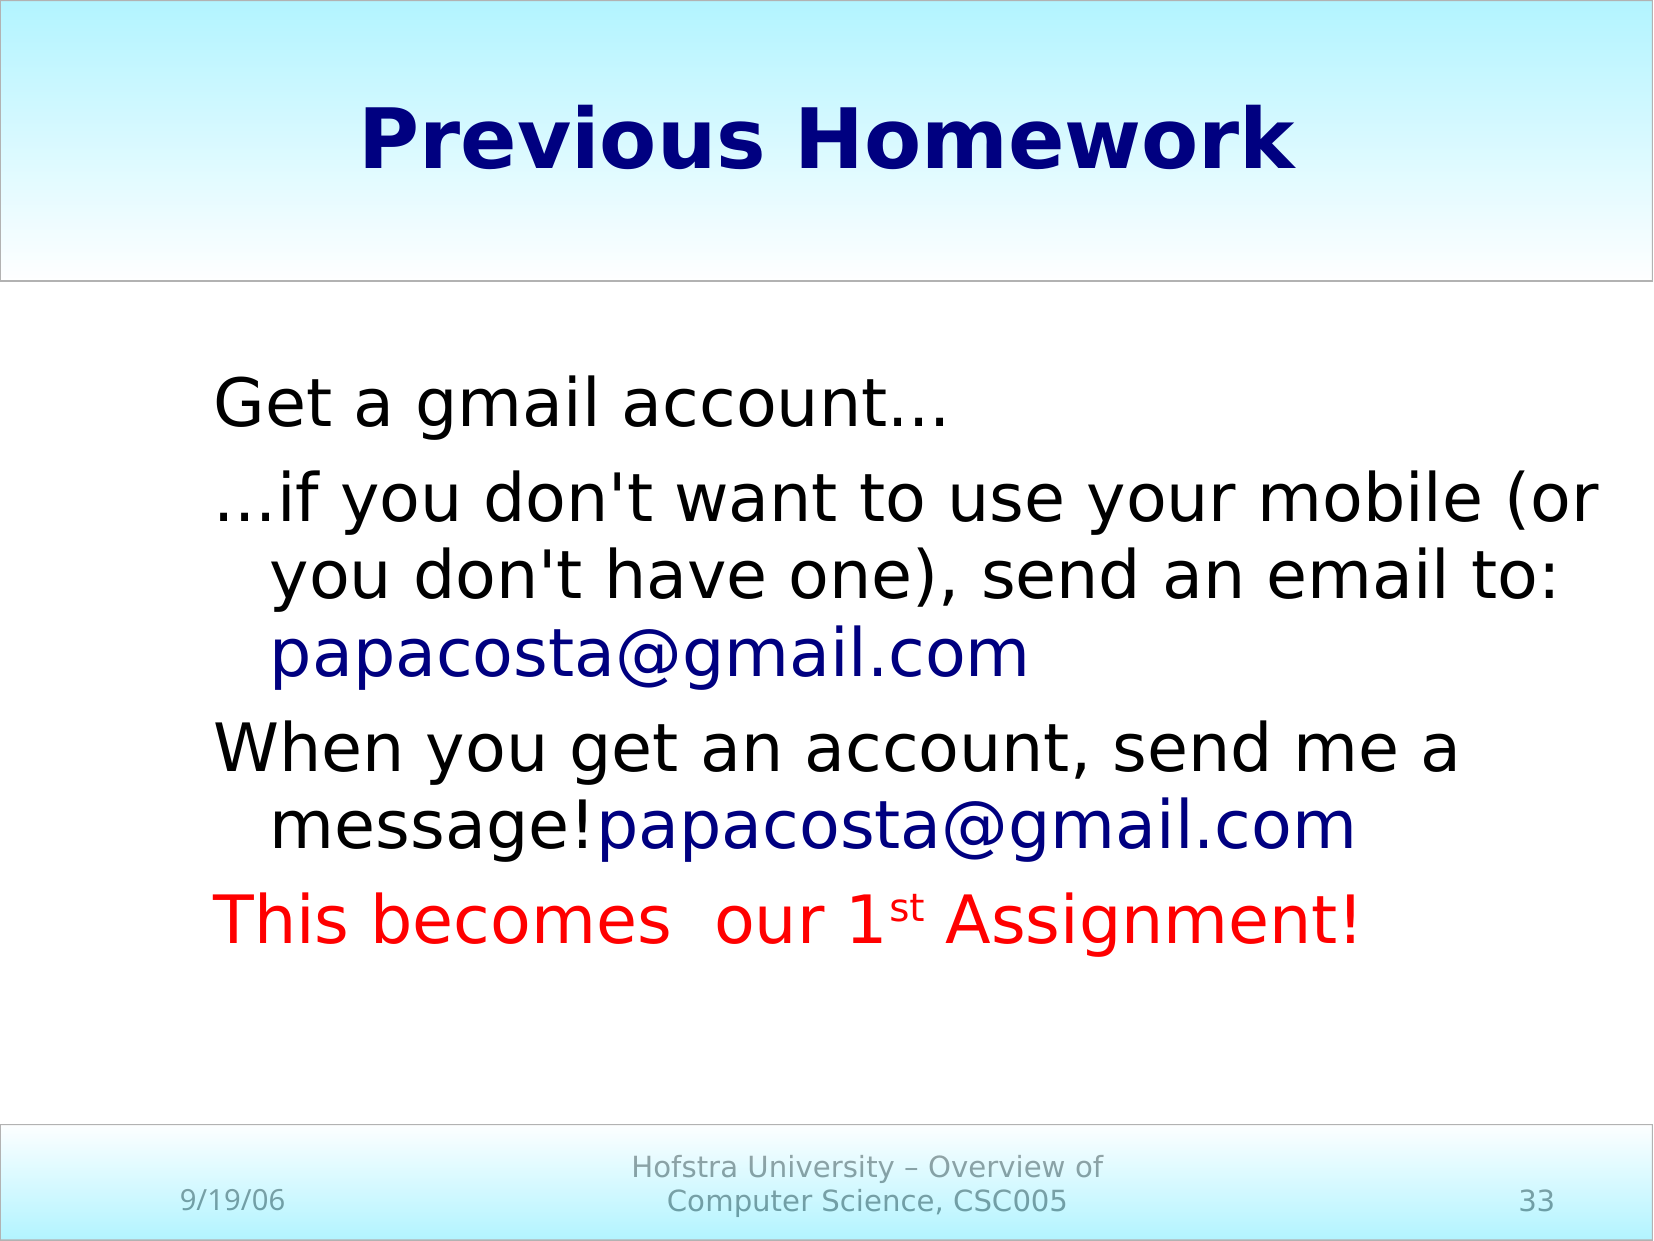

# Previous Homework
Get a gmail account...
...if you don't want to use your mobile (or you don't have one), send an email to:
papacosta@gmail.com
When you get an account, send me a message!papacosta@gmail.com
This becomes our 1st Assignment!
9/25/06
33